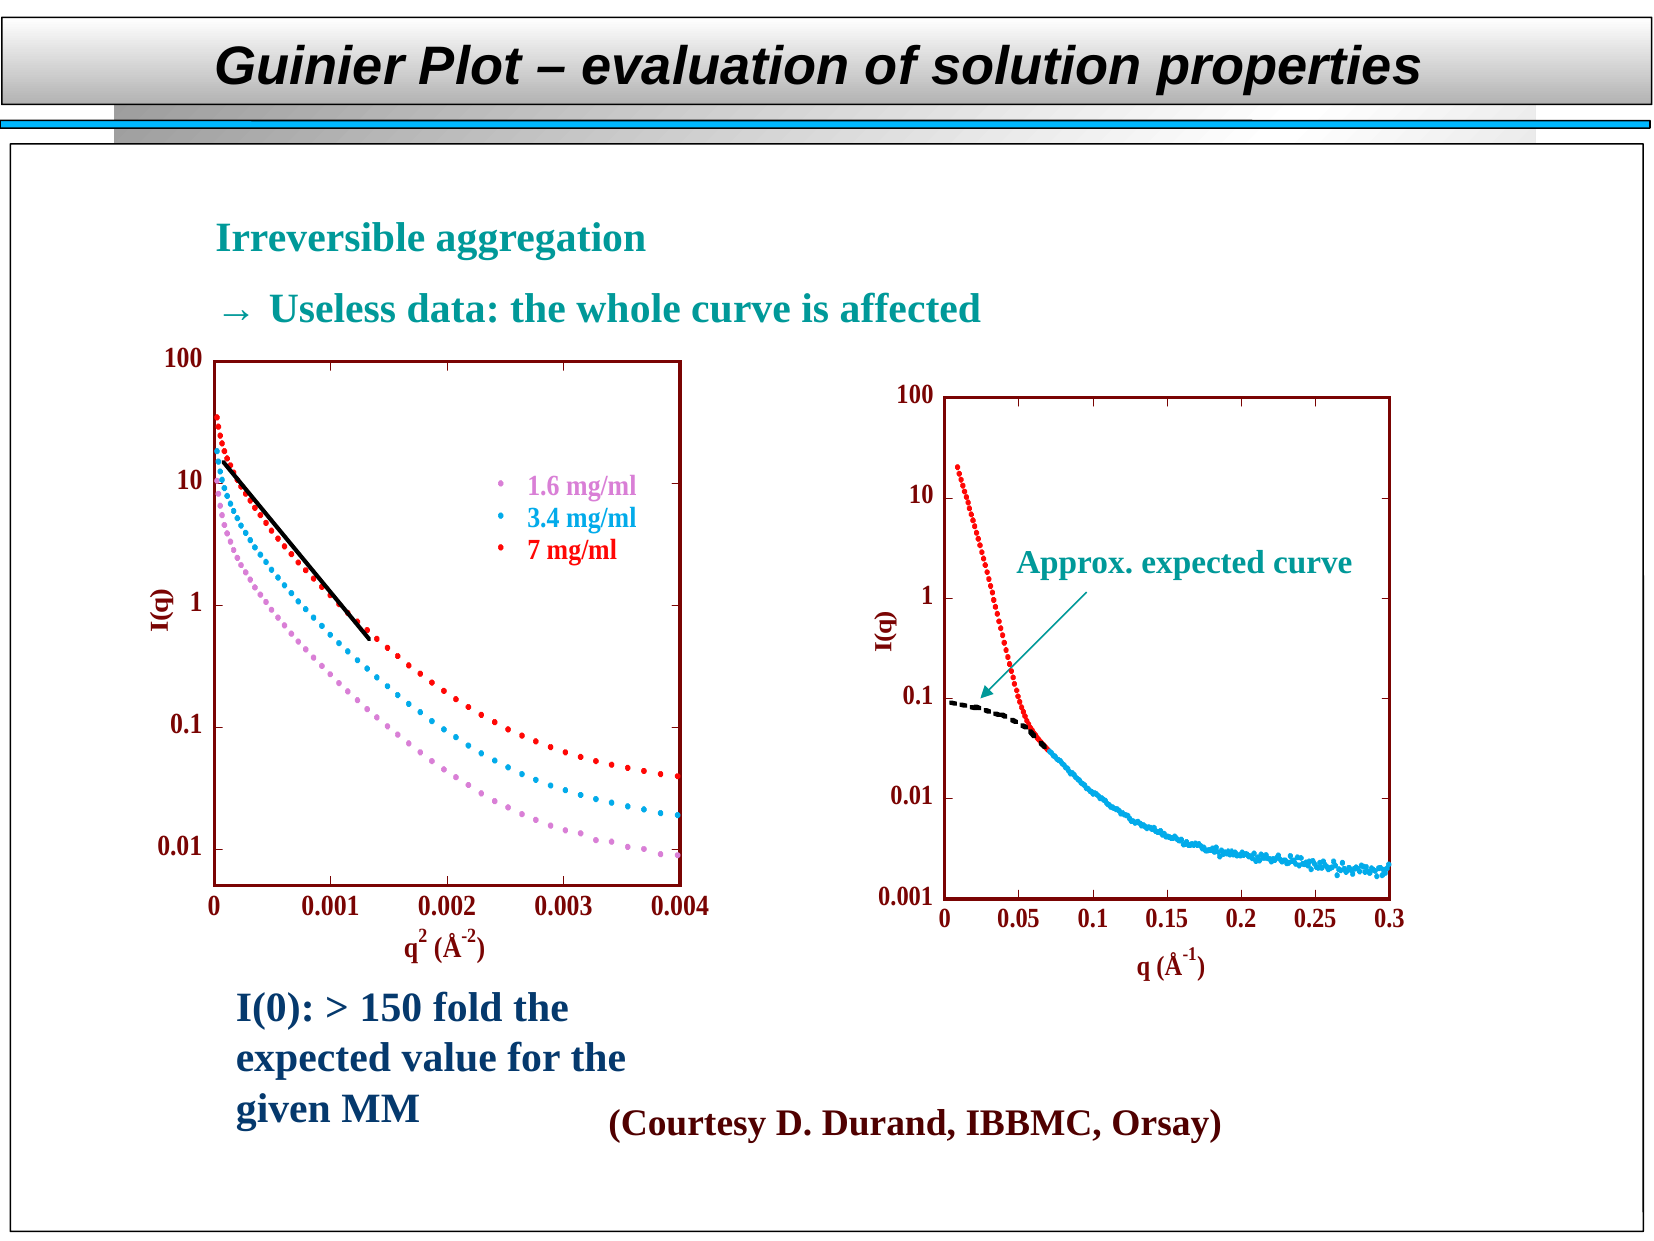

Guinier Plot – evaluation of solution properties
Irreversible aggregation
→ Useless data: the whole curve is affected
Approx. expected curve
I(0): > 150 fold the expected value for the given MM
(Courtesy D. Durand, IBBMC, Orsay)